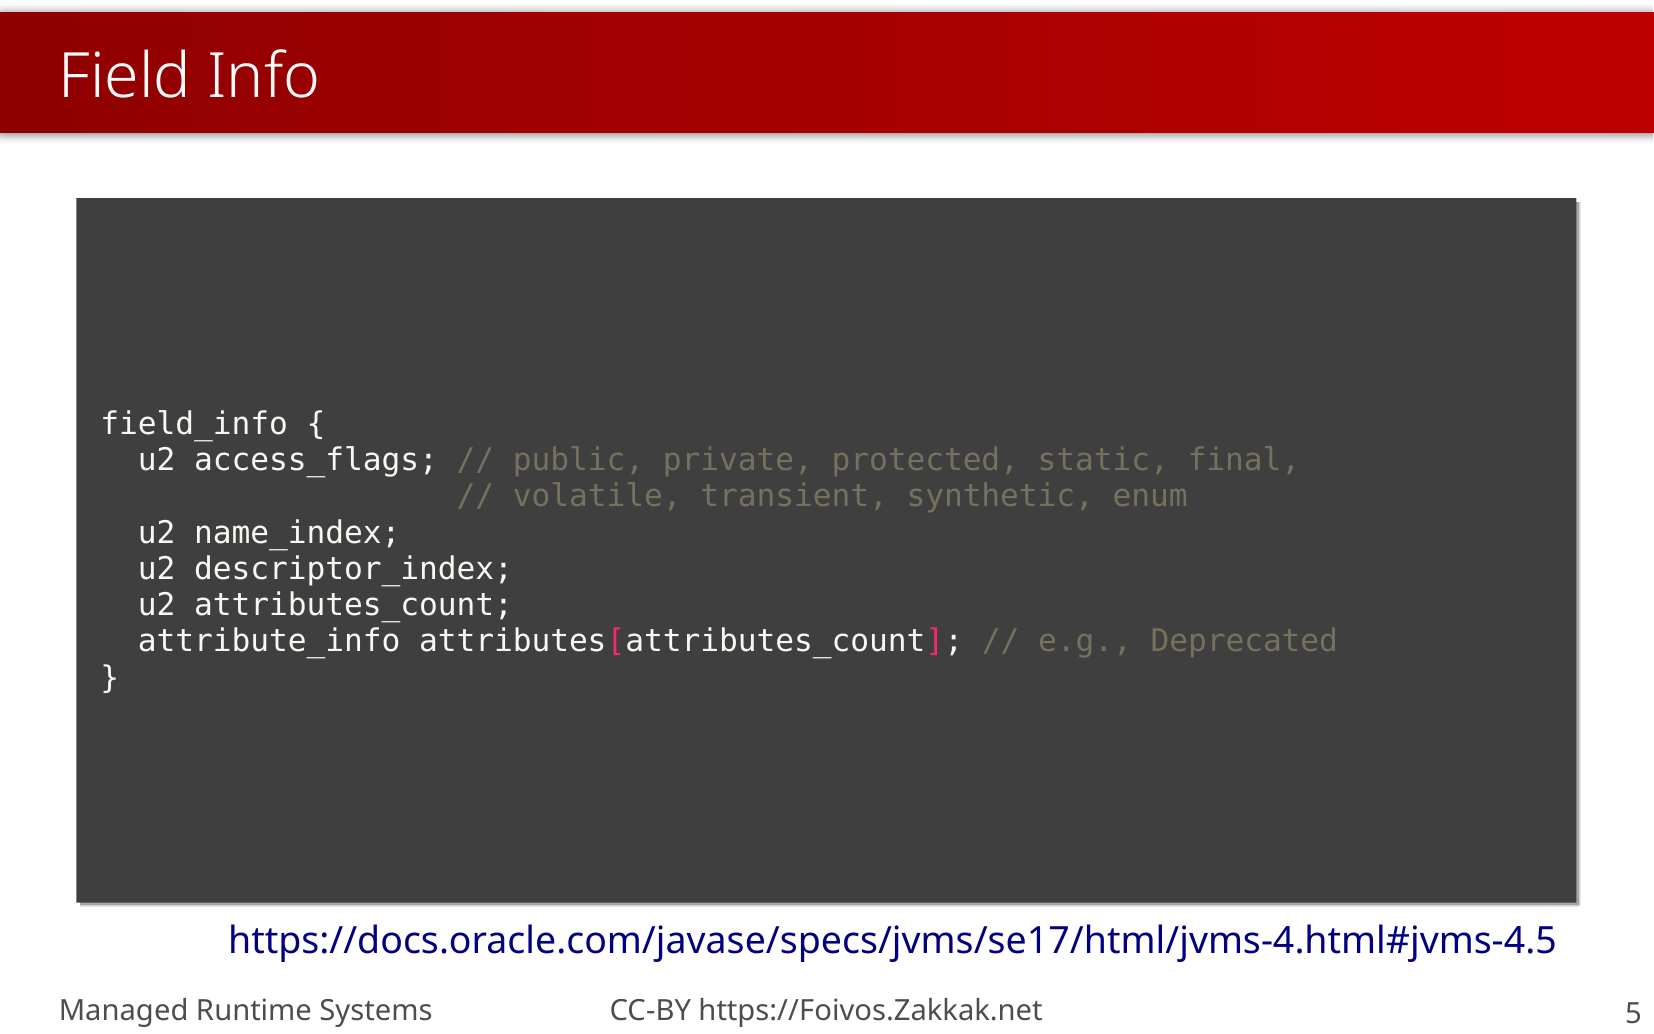

# Field Info
field_info {
 u2 access_flags; // public, private, protected, static, final,
 // volatile, transient, synthetic, enum
 u2 name_index;
 u2 descriptor_index;
 u2 attributes_count;
 attribute_info attributes[attributes_count]; // e.g., Deprecated
}
https://docs.oracle.com/javase/specs/jvms/se17/html/jvms-4.html#jvms-4.5
Managed Runtime Systems
CC-BY https://Foivos.Zakkak.net
5